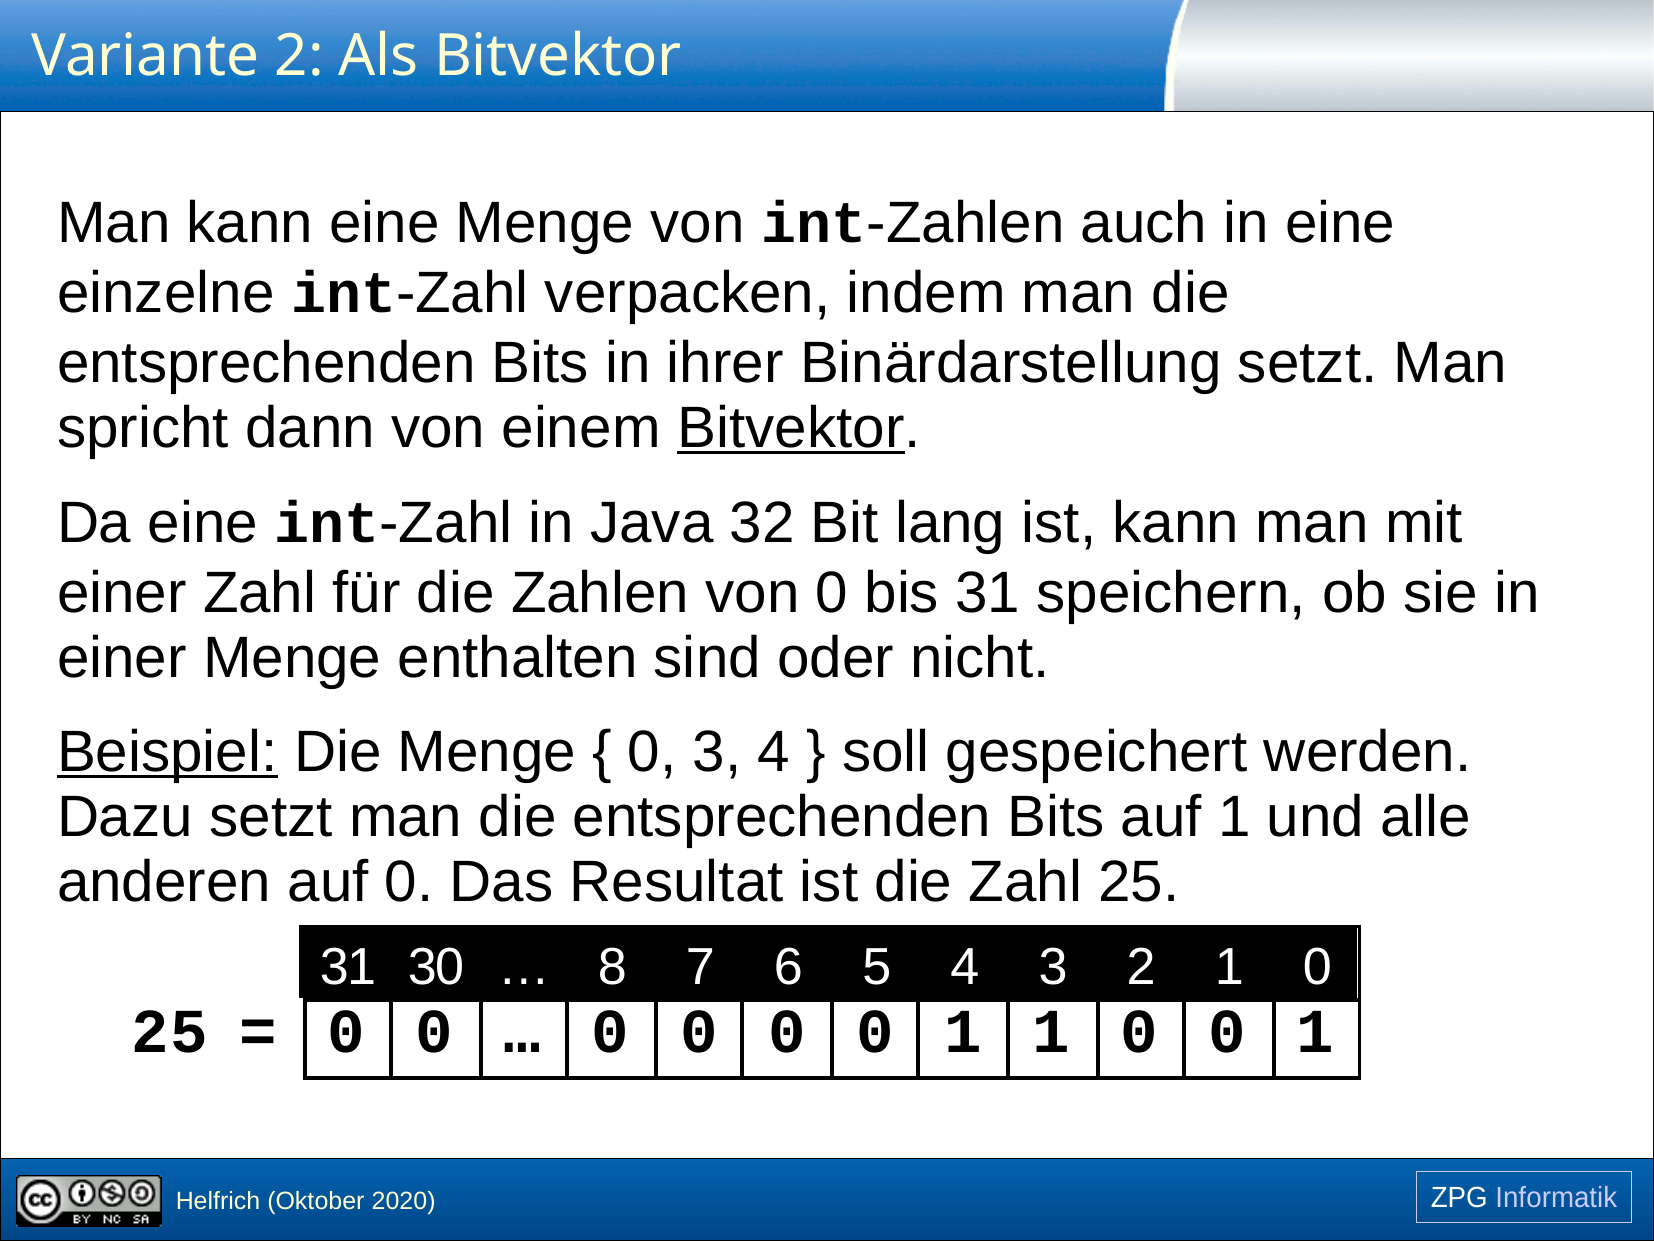

# Variante 2: Als Bitvektor
Man kann eine Menge von int-Zahlen auch in eine einzelne int-Zahl verpacken, indem man die entsprechenden Bits in ihrer Binärdarstellung setzt. Man spricht dann von einem Bitvektor.
Da eine int-Zahl in Java 32 Bit lang ist, kann man mit einer Zahl für die Zahlen von 0 bis 31 speichern, ob sie in einer Menge enthalten sind oder nicht.
Beispiel: Die Menge { 0, 3, 4 } soll gespeichert werden. Dazu setzt man die entsprechenden Bits auf 1 und alle anderen auf 0. Das Resultat ist die Zahl 25.